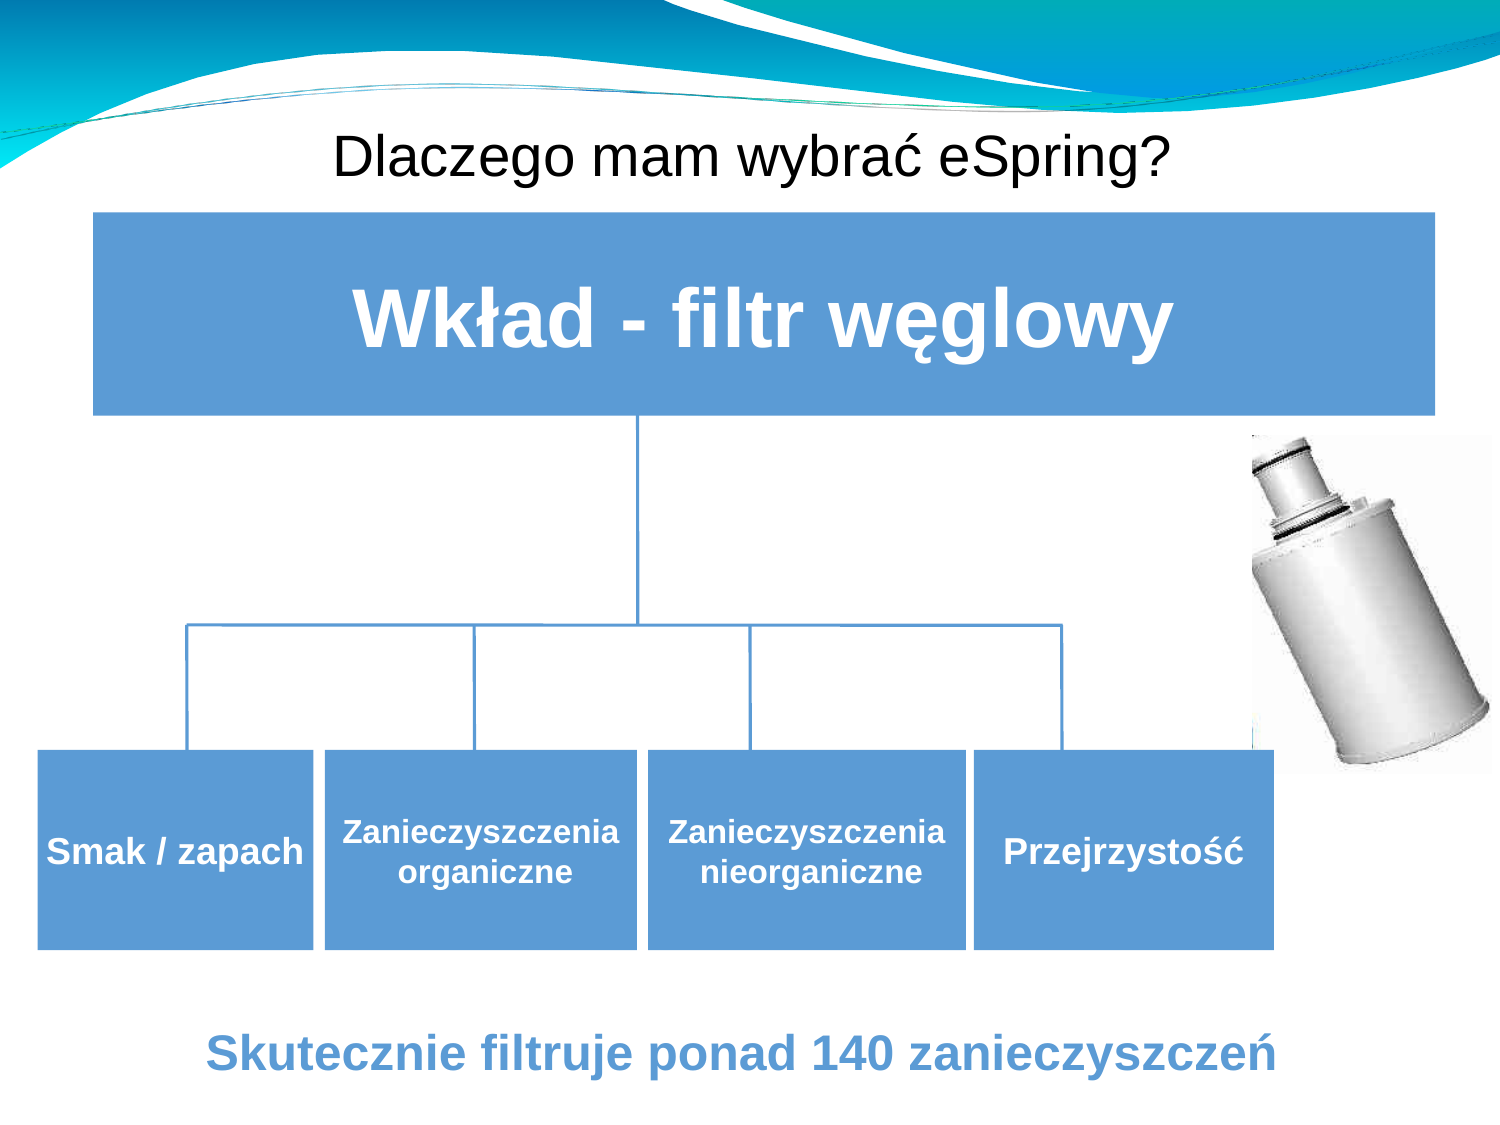

Dlaczego mam wybrać eSpring?
Wkład - filtr węglowy
Smak / zapach
Zanieczyszczenia
 organiczne
Zanieczyszczenia
 nieorganiczne
Przejrzystość
Skutecznie filtruje ponad 140 zanieczyszczeń